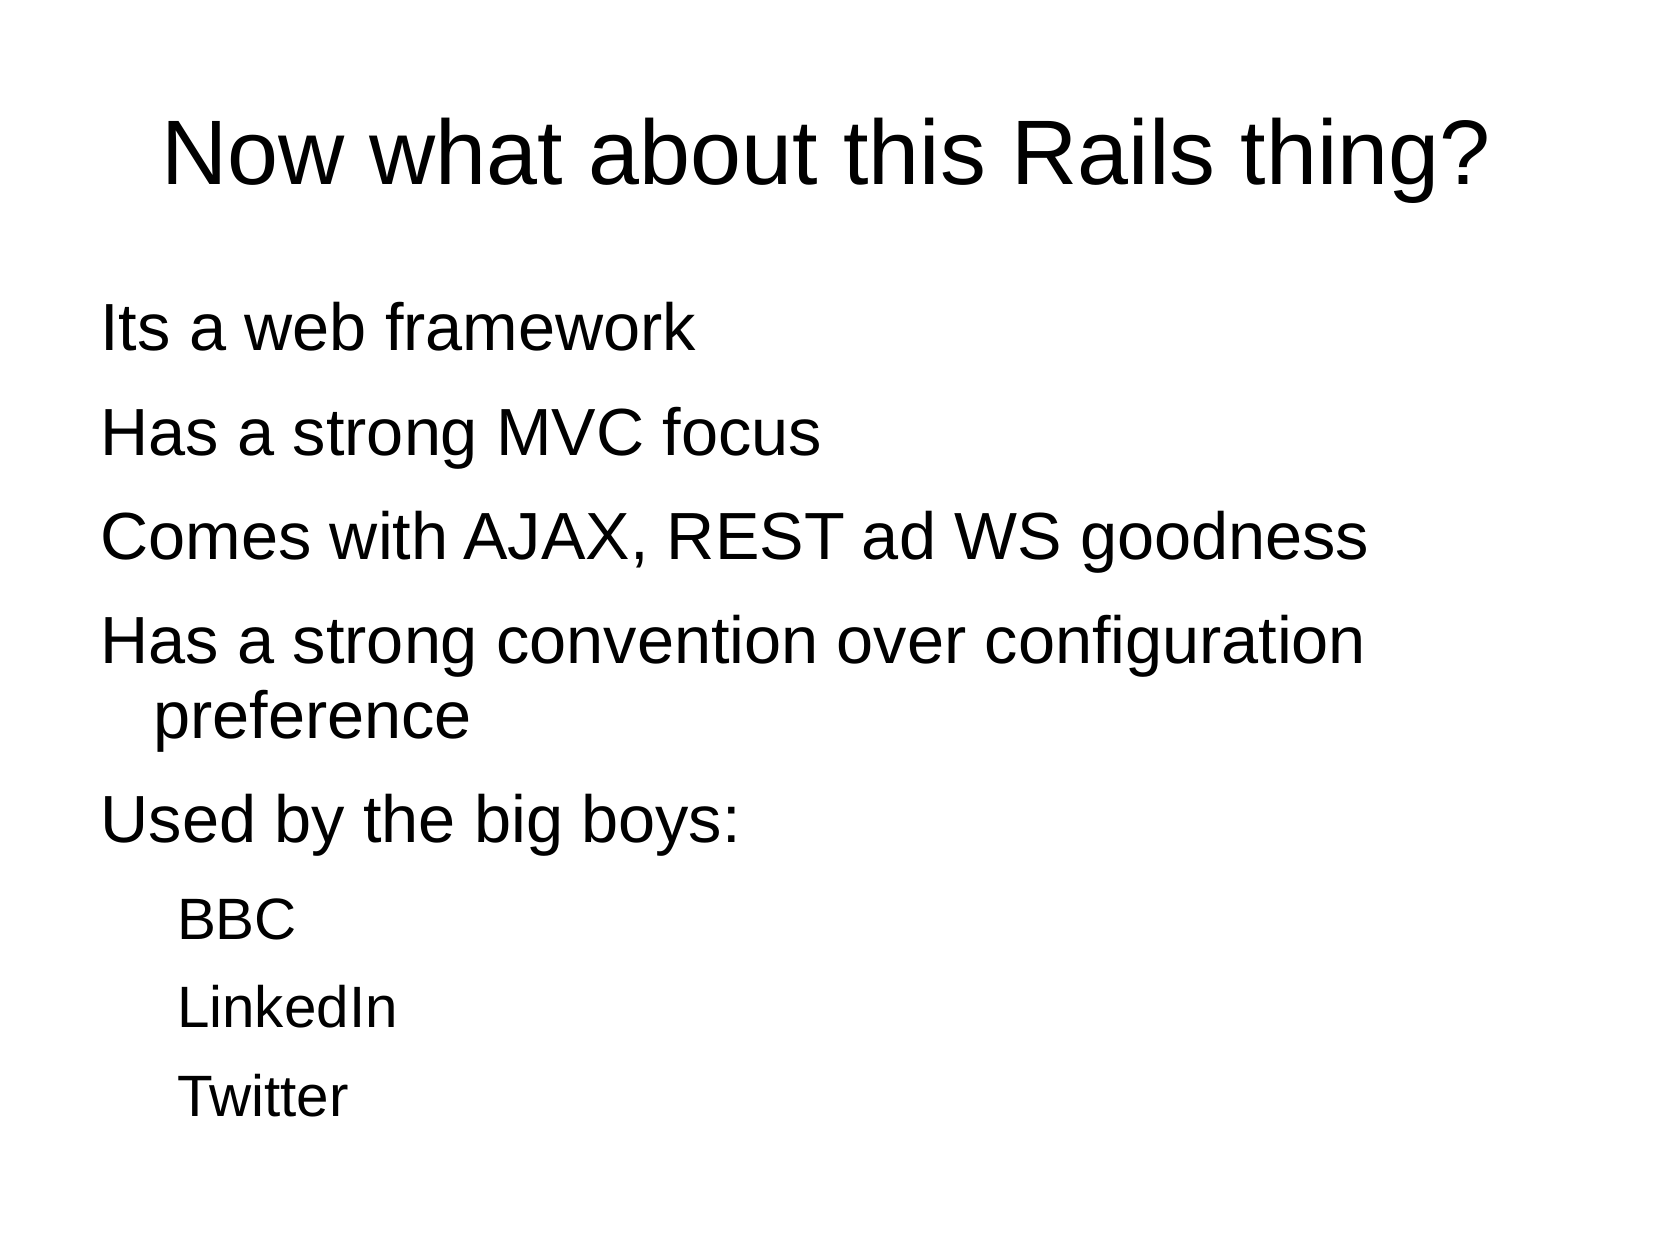

# Now what about this Rails thing?
Its a web framework
Has a strong MVC focus
Comes with AJAX, REST ad WS goodness
Has a strong convention over configuration preference
Used by the big boys:
BBC
LinkedIn
Twitter